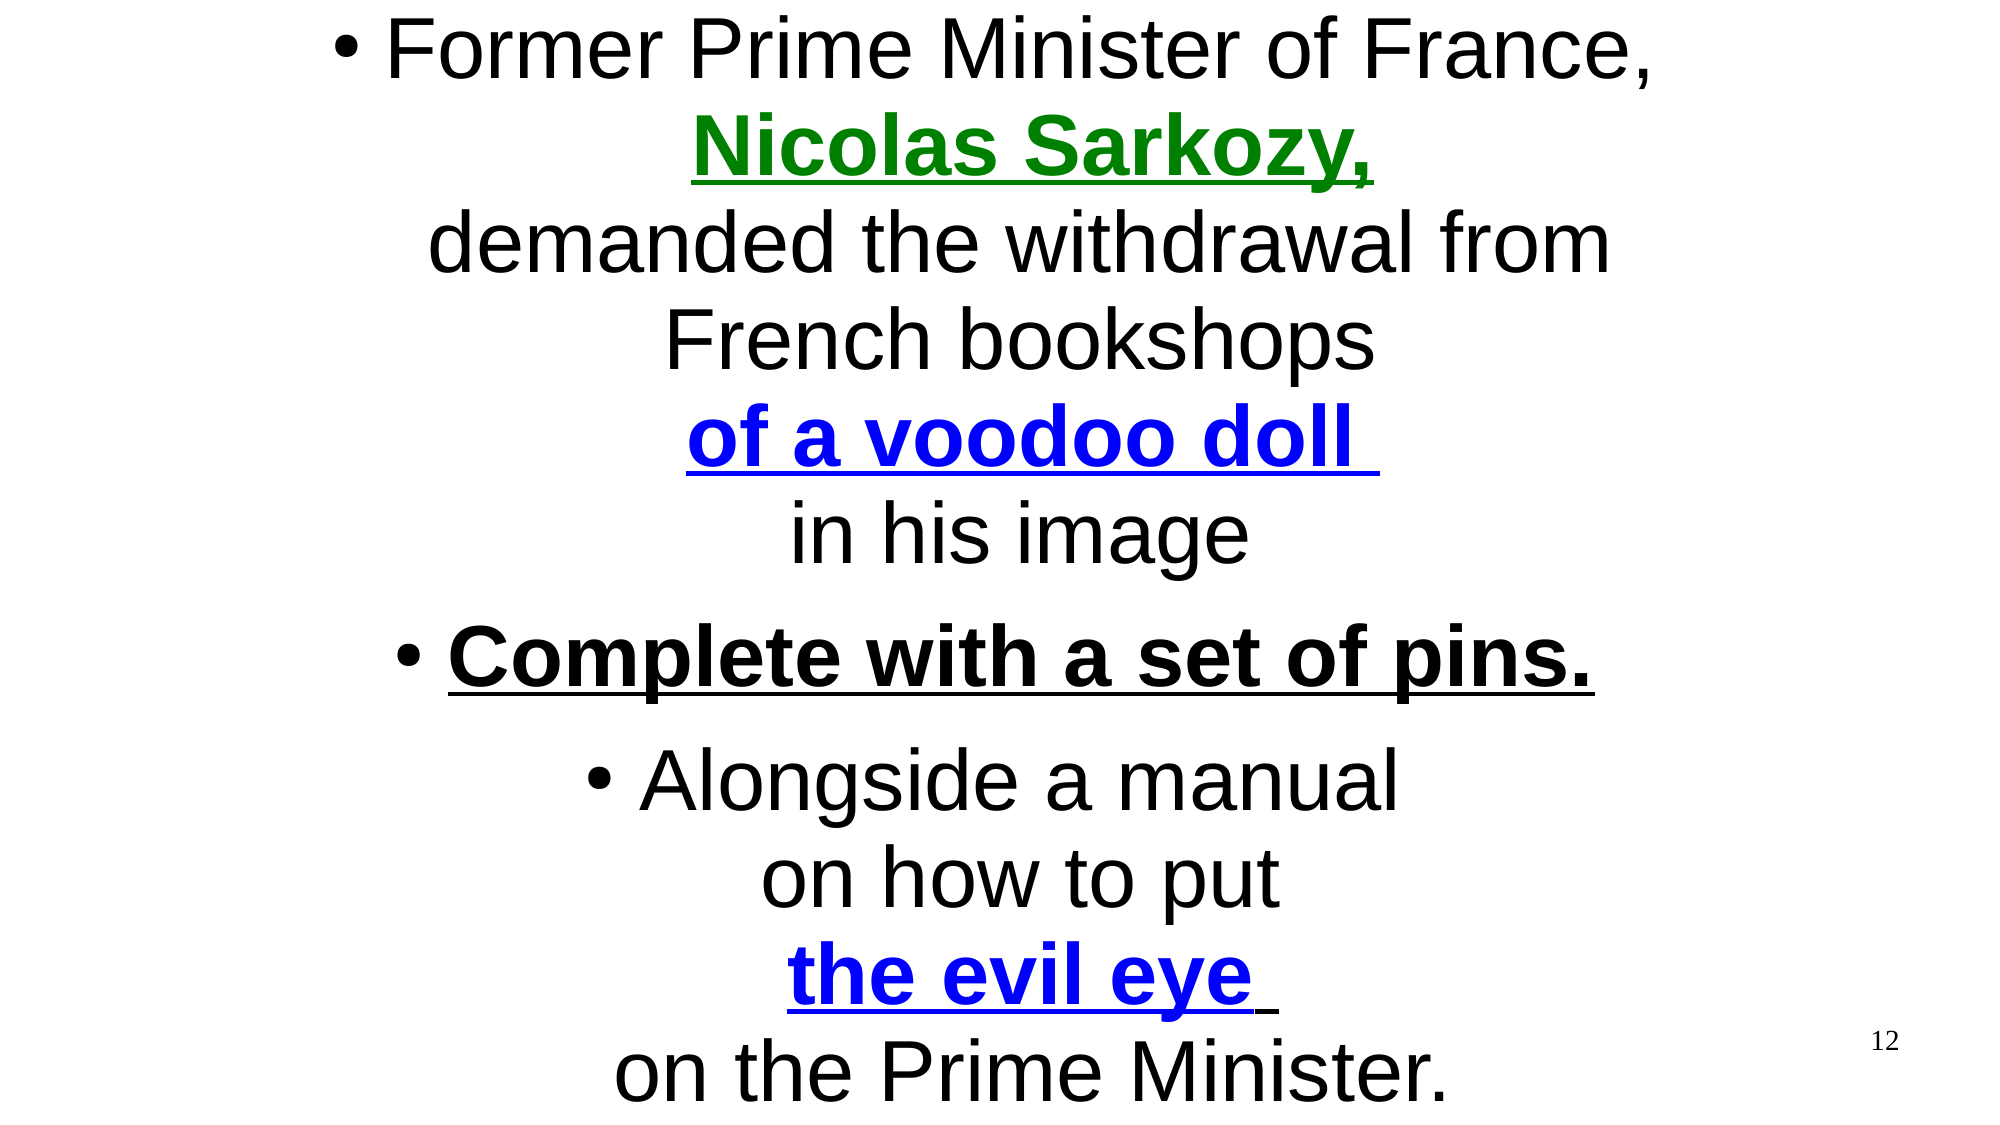

# Former Prime Minister of France, Nicolas Sarkozy, demanded the withdrawal from French bookshops of a voodoo doll in his image
Complete with a set of pins.
Alongside a manual
on how to put
the evil eye
on the Prime Minister.
12